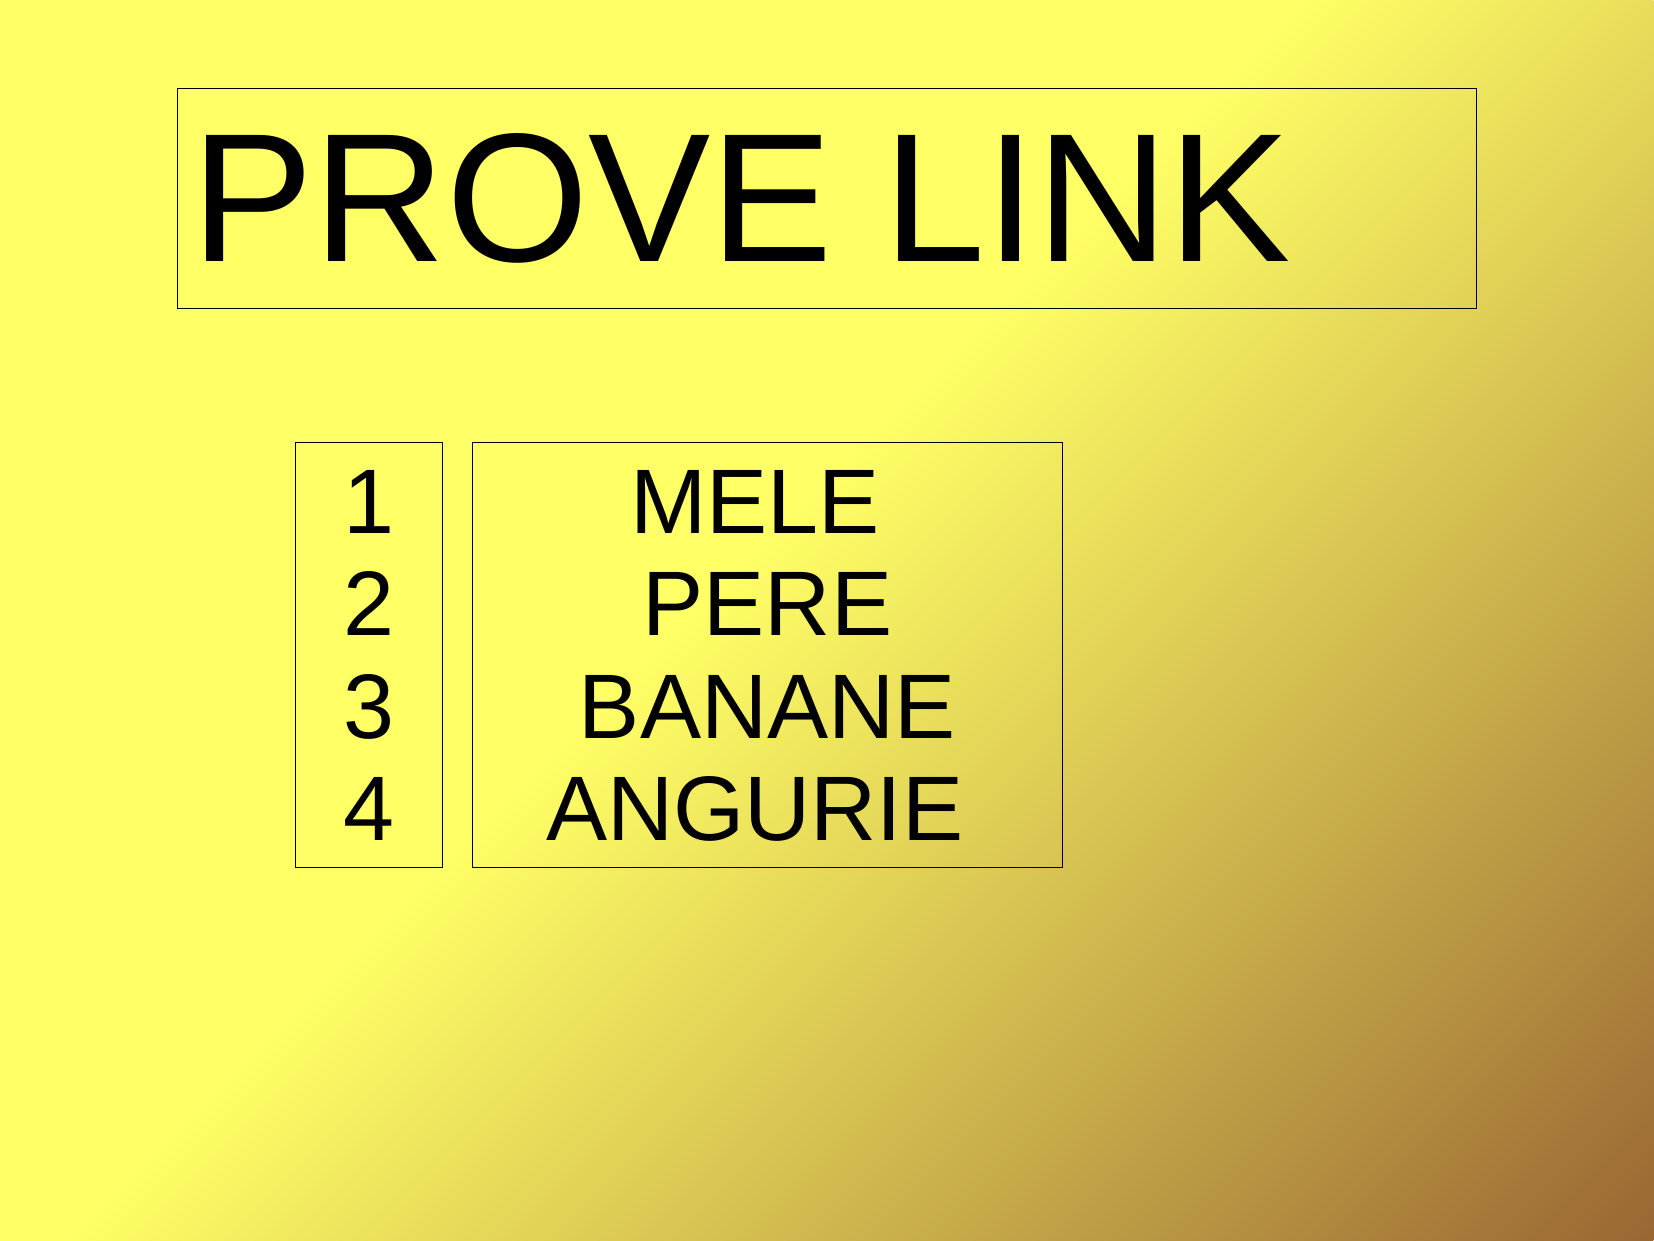

PROVE LINK
1
2
3
4
MELE
PERE
BANANE
ANGURIE